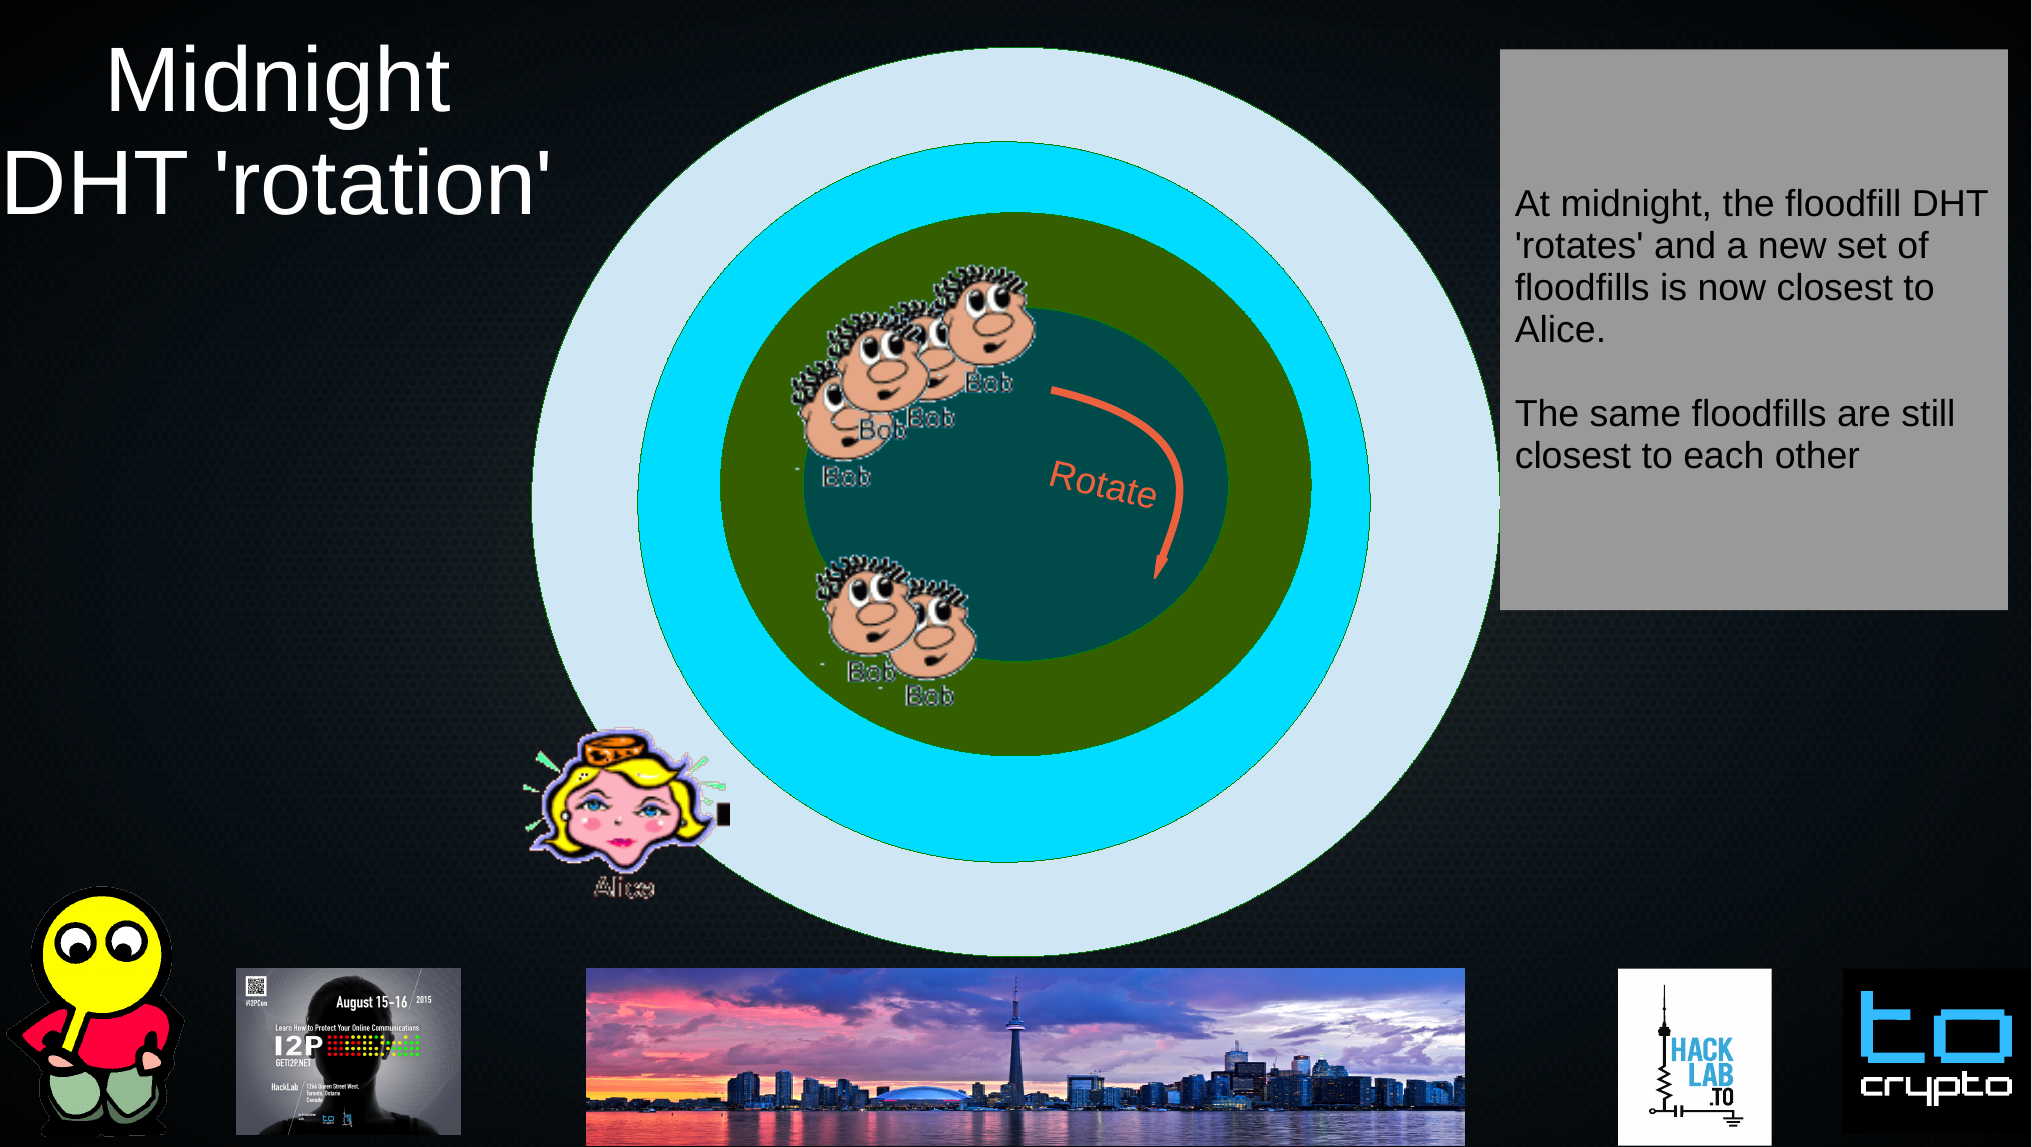

Midnight DHT 'rotation'
# Tiers
At midnight, the floodfill DHT 'rotates' and a new set of floodfills is now closest to Alice.
The same floodfills are still closest to each other
Rotate
17